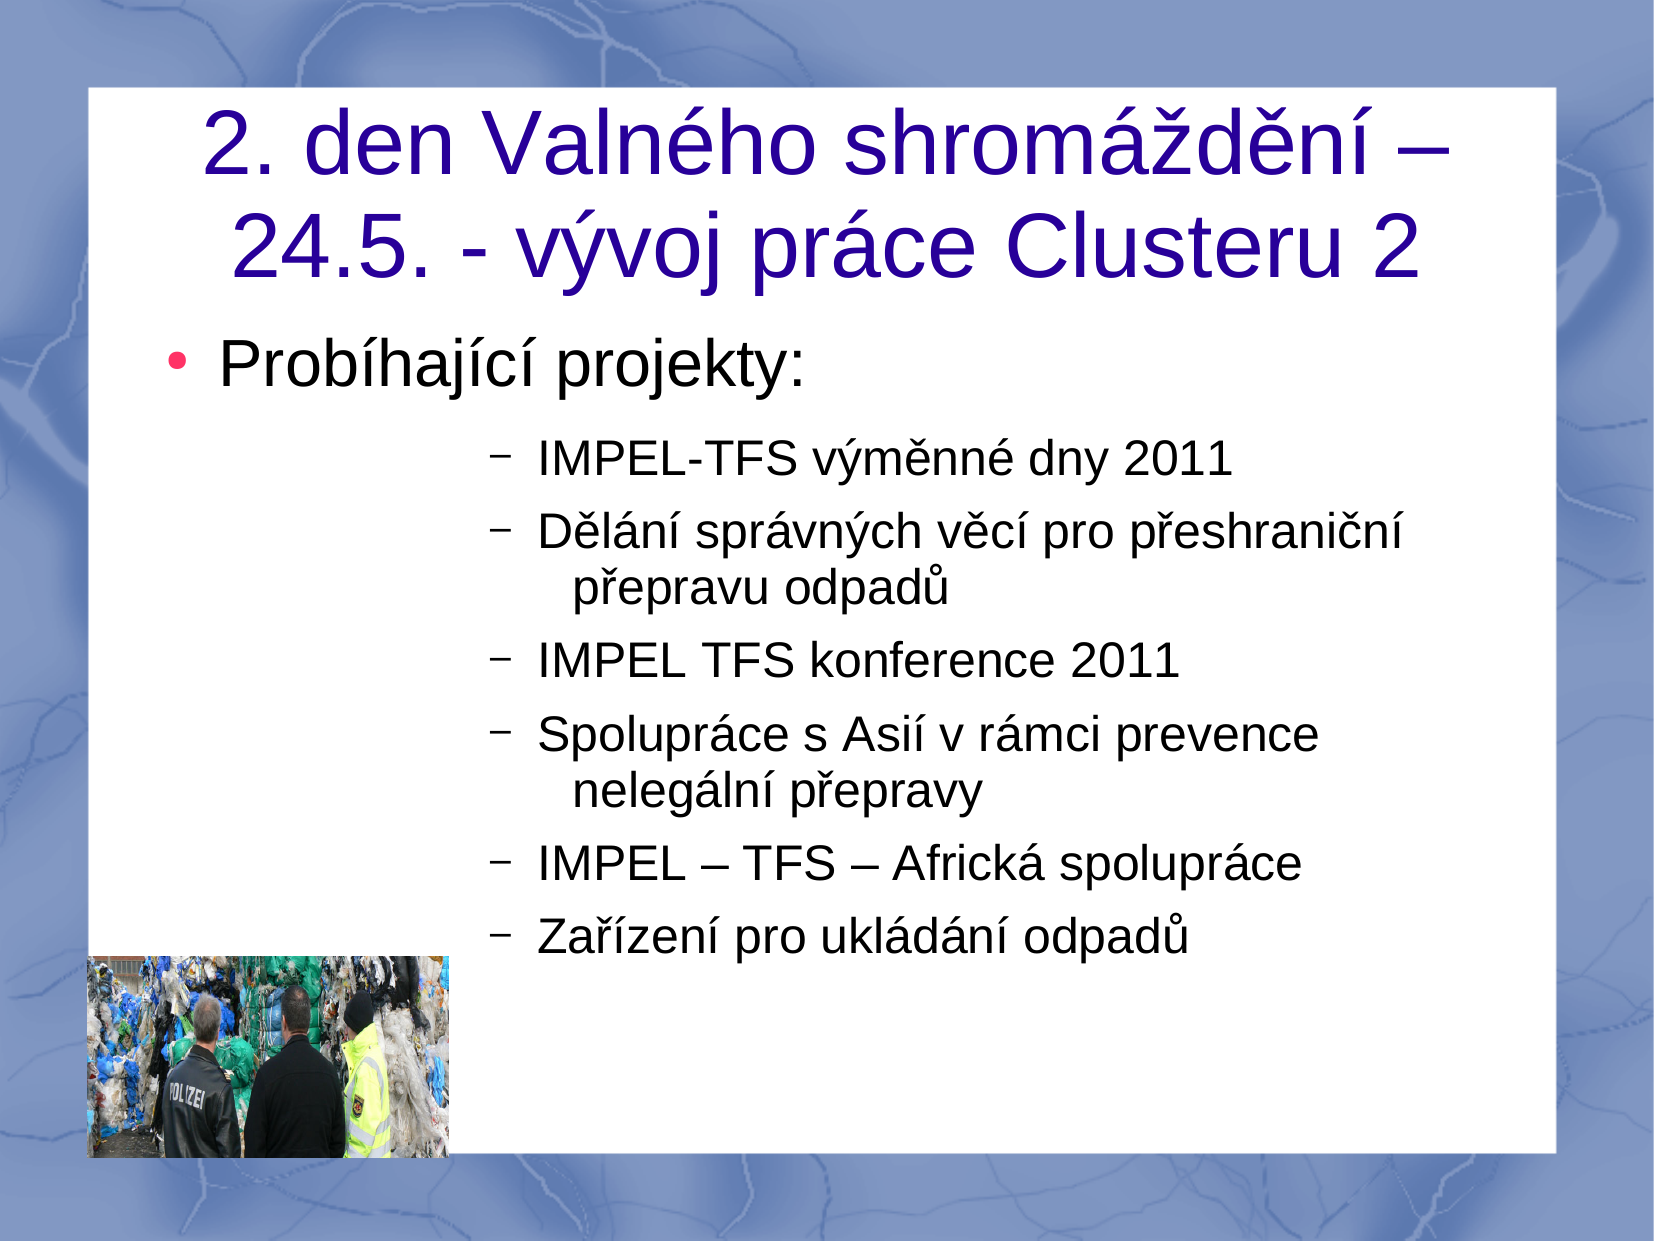

# 2. den Valného shromáždění – 24.5. - vývoj práce Clusteru 2
Probíhající projekty:
IMPEL-TFS výměnné dny 2011
Dělání správných věcí pro přeshraniční přepravu odpadů
IMPEL TFS konference 2011
Spolupráce s Asií v rámci prevence nelegální přepravy
IMPEL – TFS – Africká spolupráce
Zařízení pro ukládání odpadů